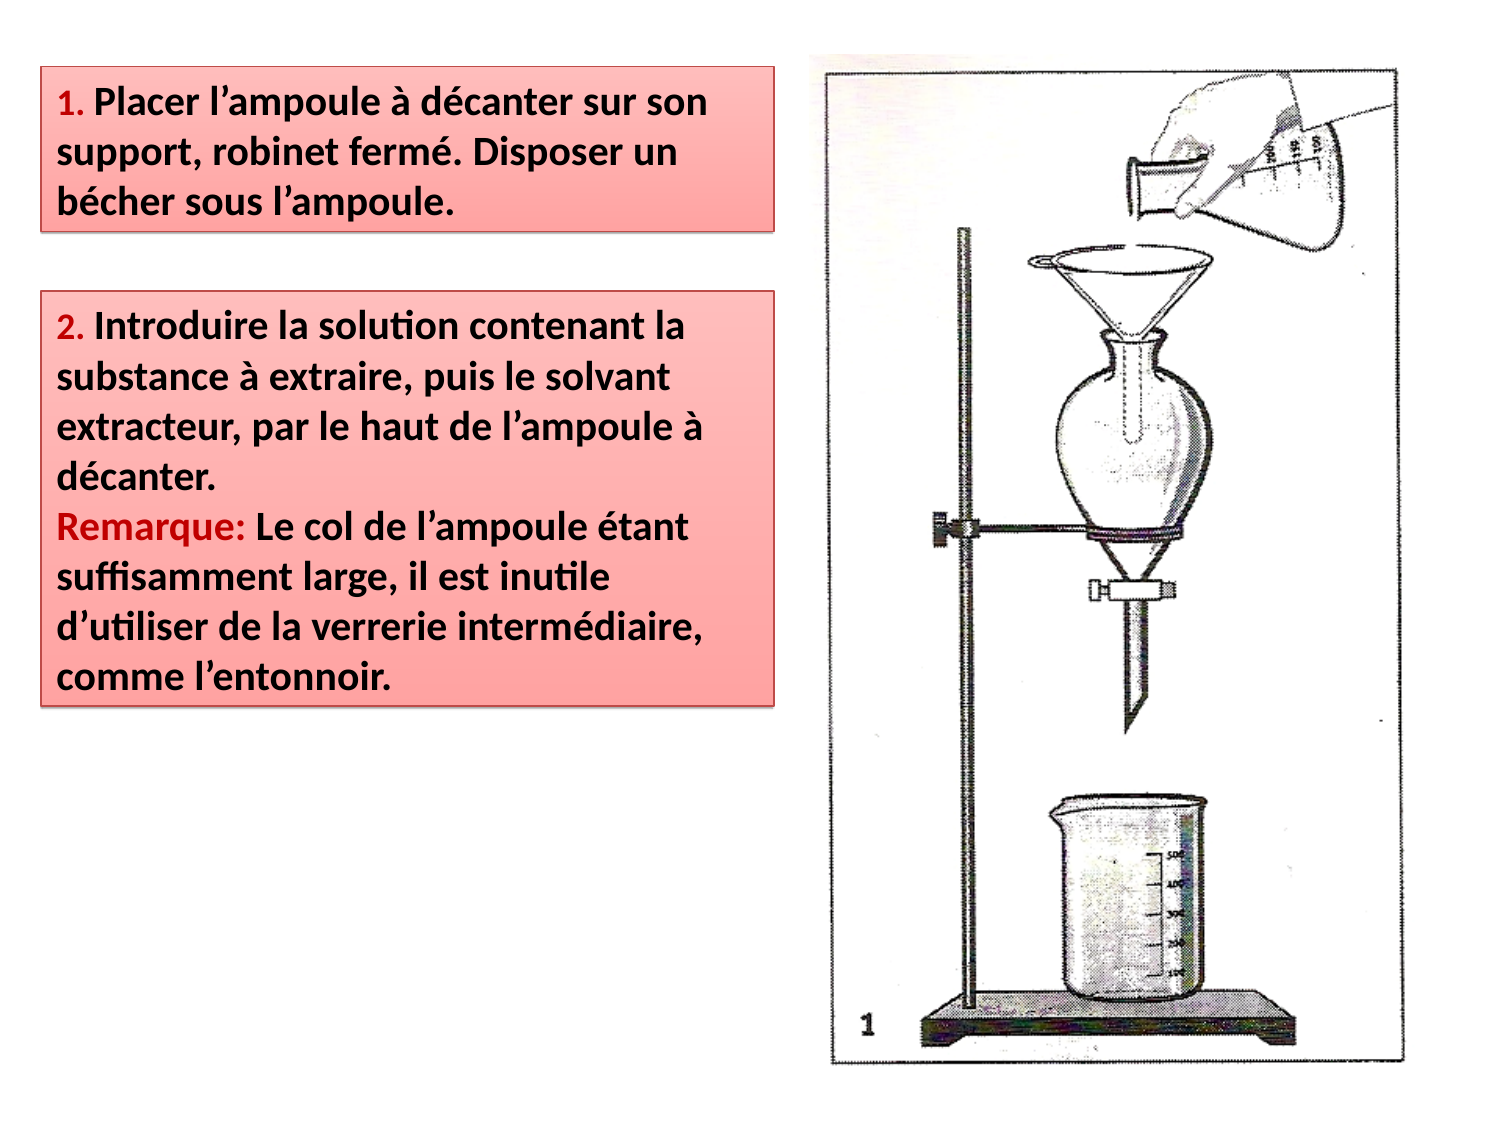

1. Placer l’ampoule à décanter sur son support, robinet fermé. Disposer un bécher sous l’ampoule.
2. Introduire la solution contenant la substance à extraire, puis le solvant extracteur, par le haut de l’ampoule à décanter.
Remarque: Le col de l’ampoule étant suffisamment large, il est inutile d’utiliser de la verrerie intermédiaire, comme l’entonnoir.